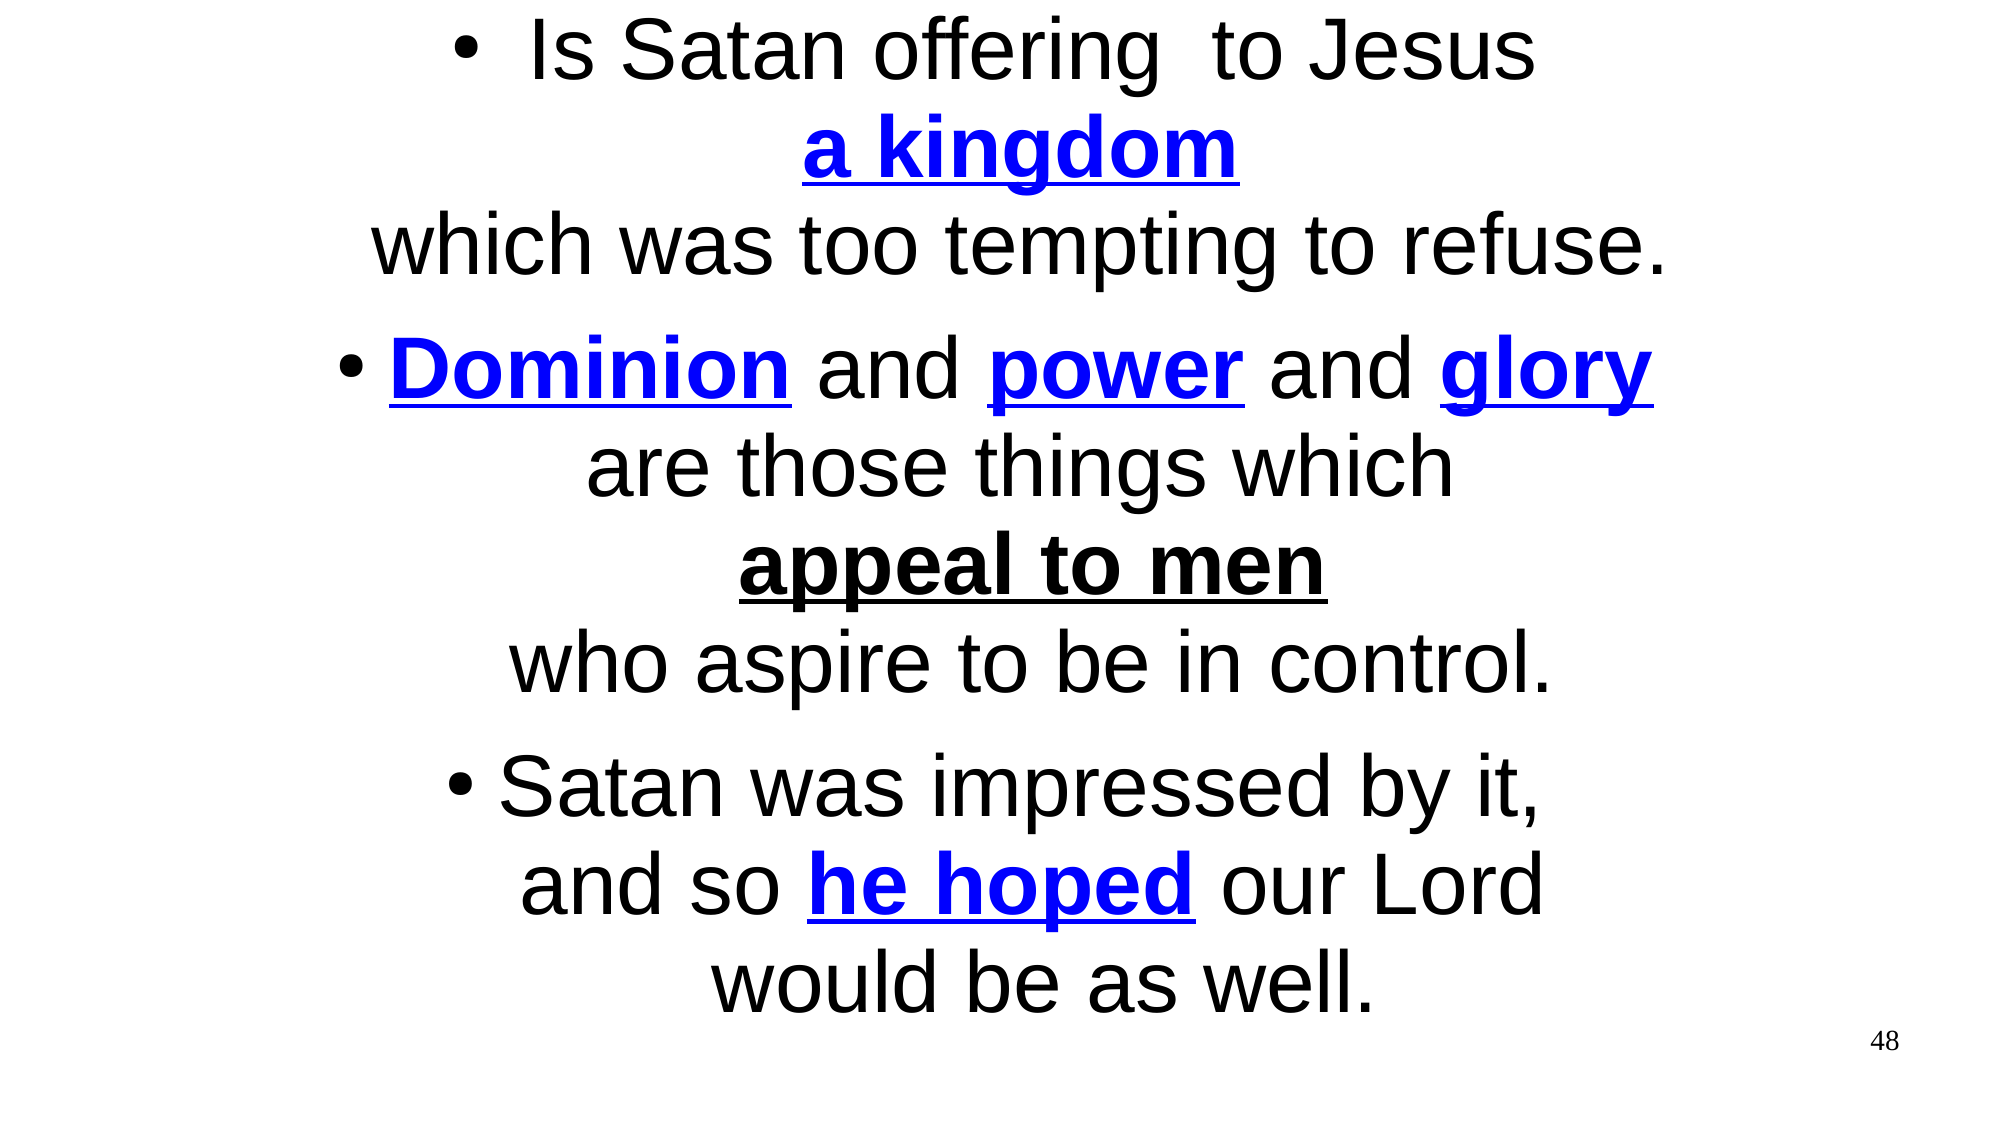

# Is Satan offering to Jesus a kingdom which was too tempting to refuse.
Dominion and power and glory
are those things which
appeal to men
 who aspire to be in control.
Satan was impressed by it,
and so he hoped our Lord
 would be as well.
48